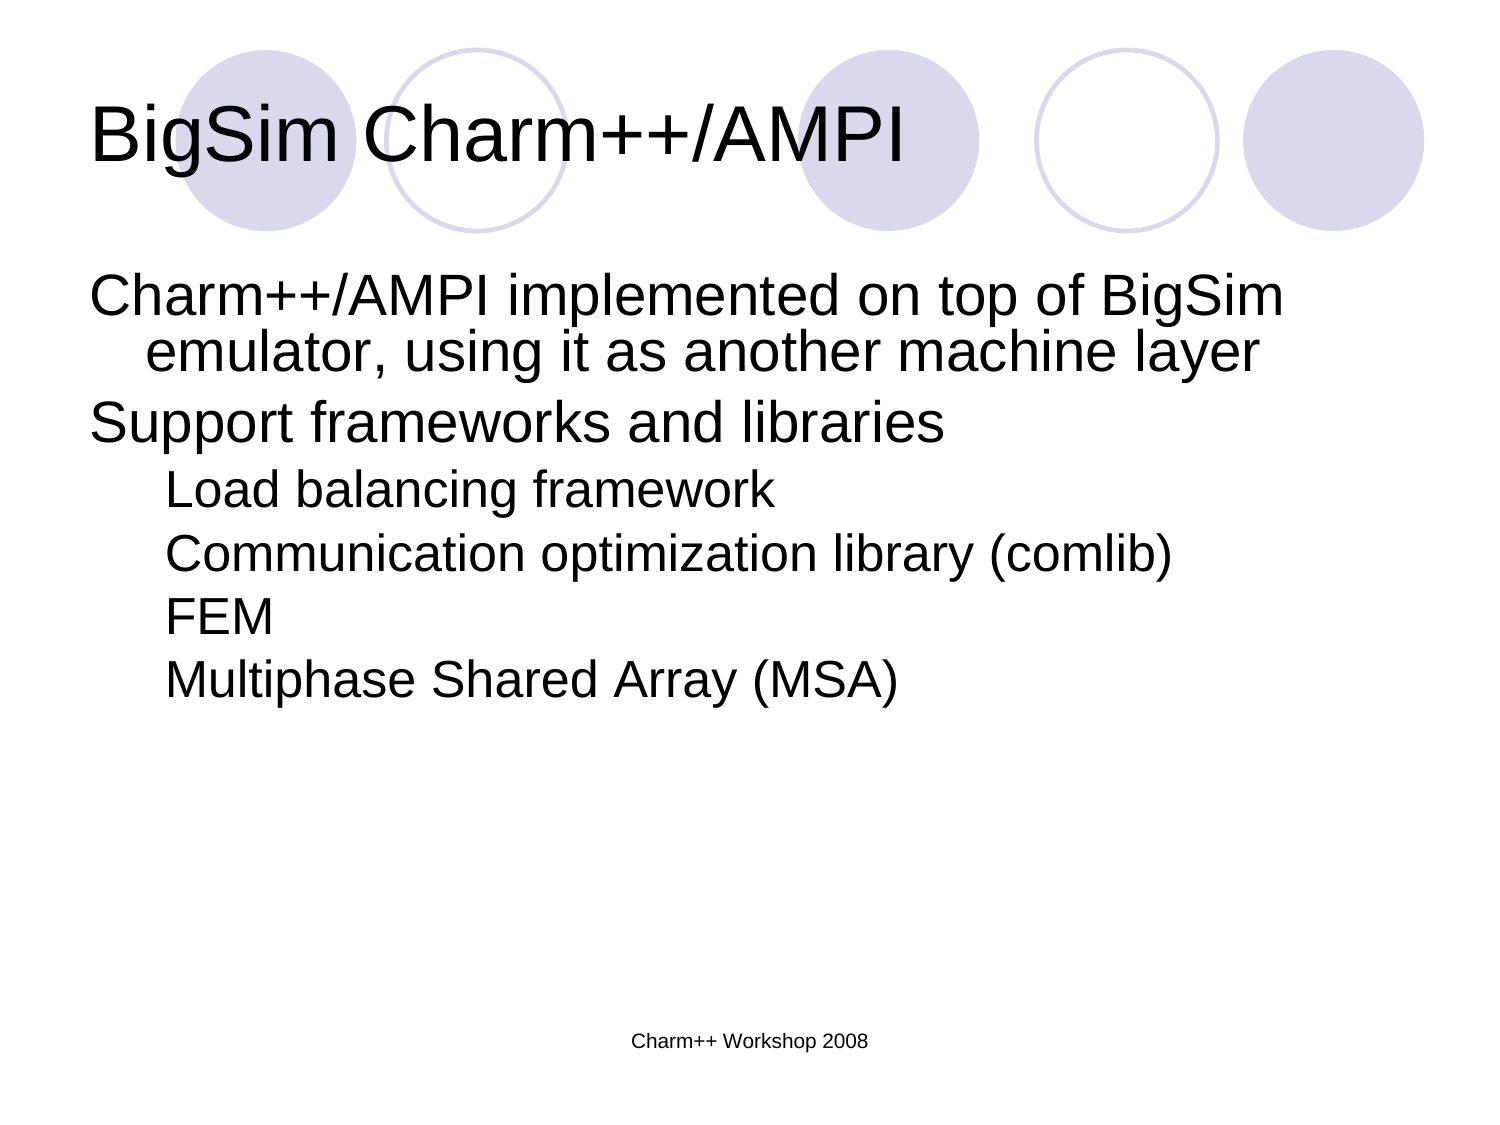

# BigSim Charm++/AMPI
Charm++/AMPI implemented on top of BigSim emulator, using it as another machine layer
Support frameworks and libraries
Load balancing framework
Communication optimization library (comlib)
FEM
Multiphase Shared Array (MSA)
Charm++ Workshop 2008